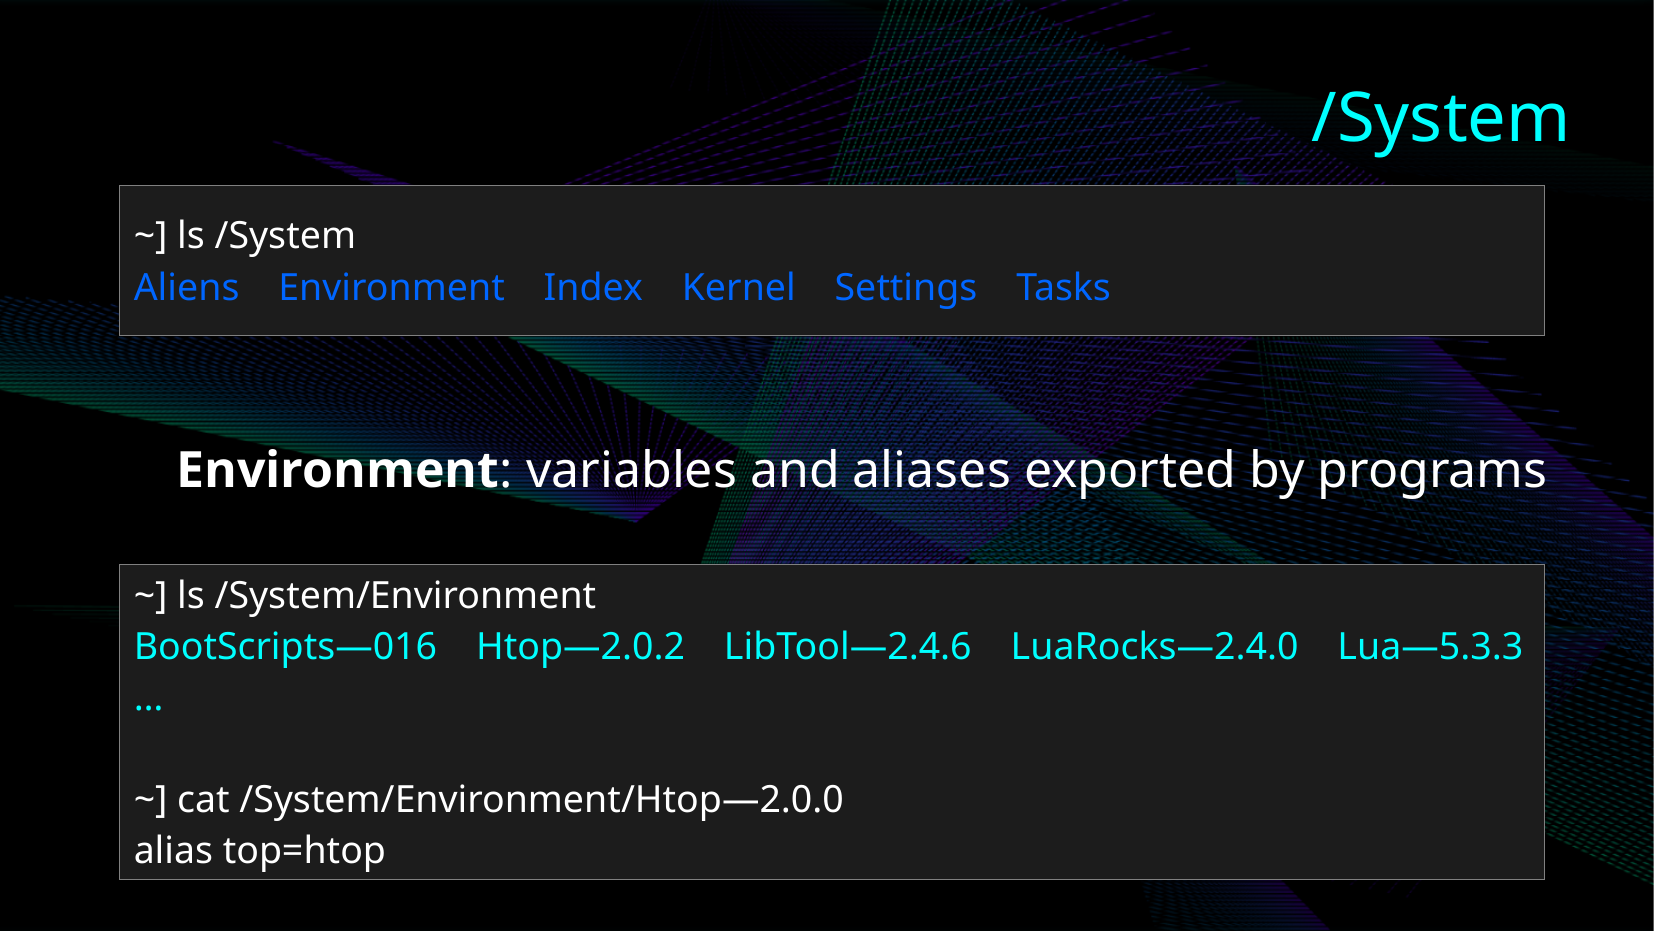

# /System
~] ls /System
Aliens Environment Index Kernel Settings Tasks
Environment: variables and aliases exported by programs
~] ls /System/Environment
BootScripts—016 Htop—2.0.2 LibTool—2.4.6 LuaRocks—2.4.0 Lua—5.3.3
…
~] cat /System/Environment/Htop—2.0.0
alias top=htop